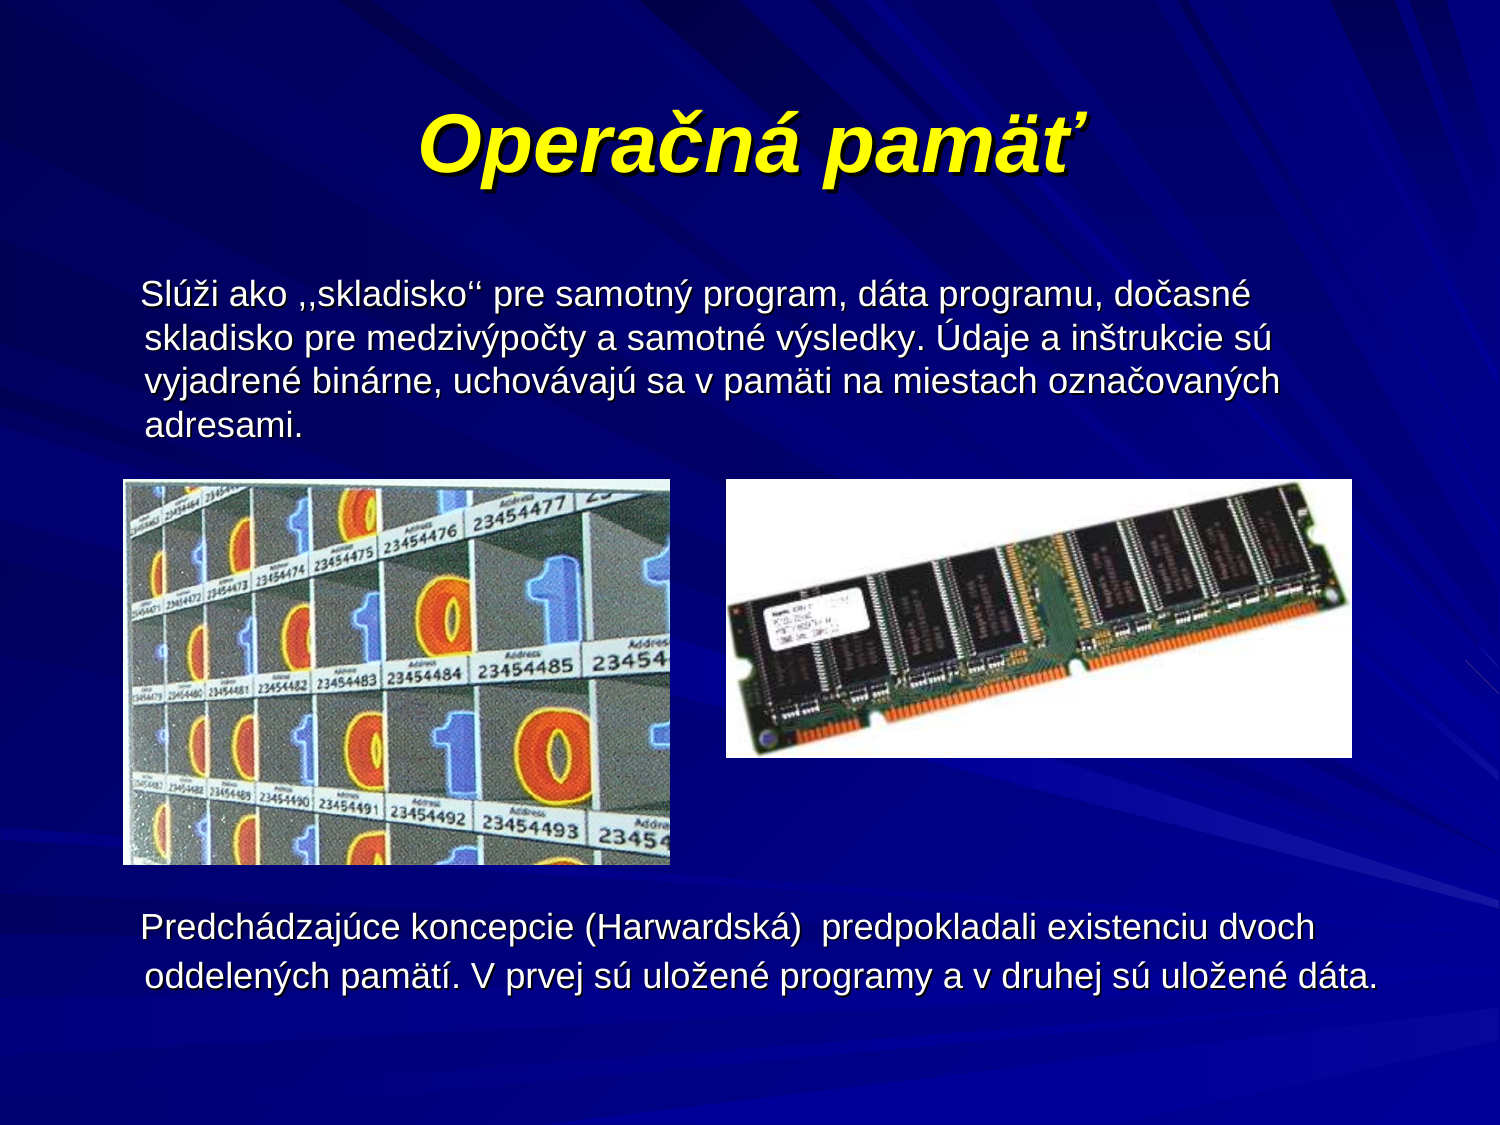

# Operačná pamäť
 Slúži ako ,,skladisko‘‘ pre samotný program, dáta programu, dočasné skladisko pre medzivýpočty a samotné výsledky. Údaje a inštrukcie sú vyjadrené binárne, uchovávajú sa v pamäti na miestach označovaných adresami.
 Predchádzajúce koncepcie (Harwardská) predpokladali existenciu dvoch oddelených pamätí. V prvej sú uložené programy a v druhej sú uložené dáta.